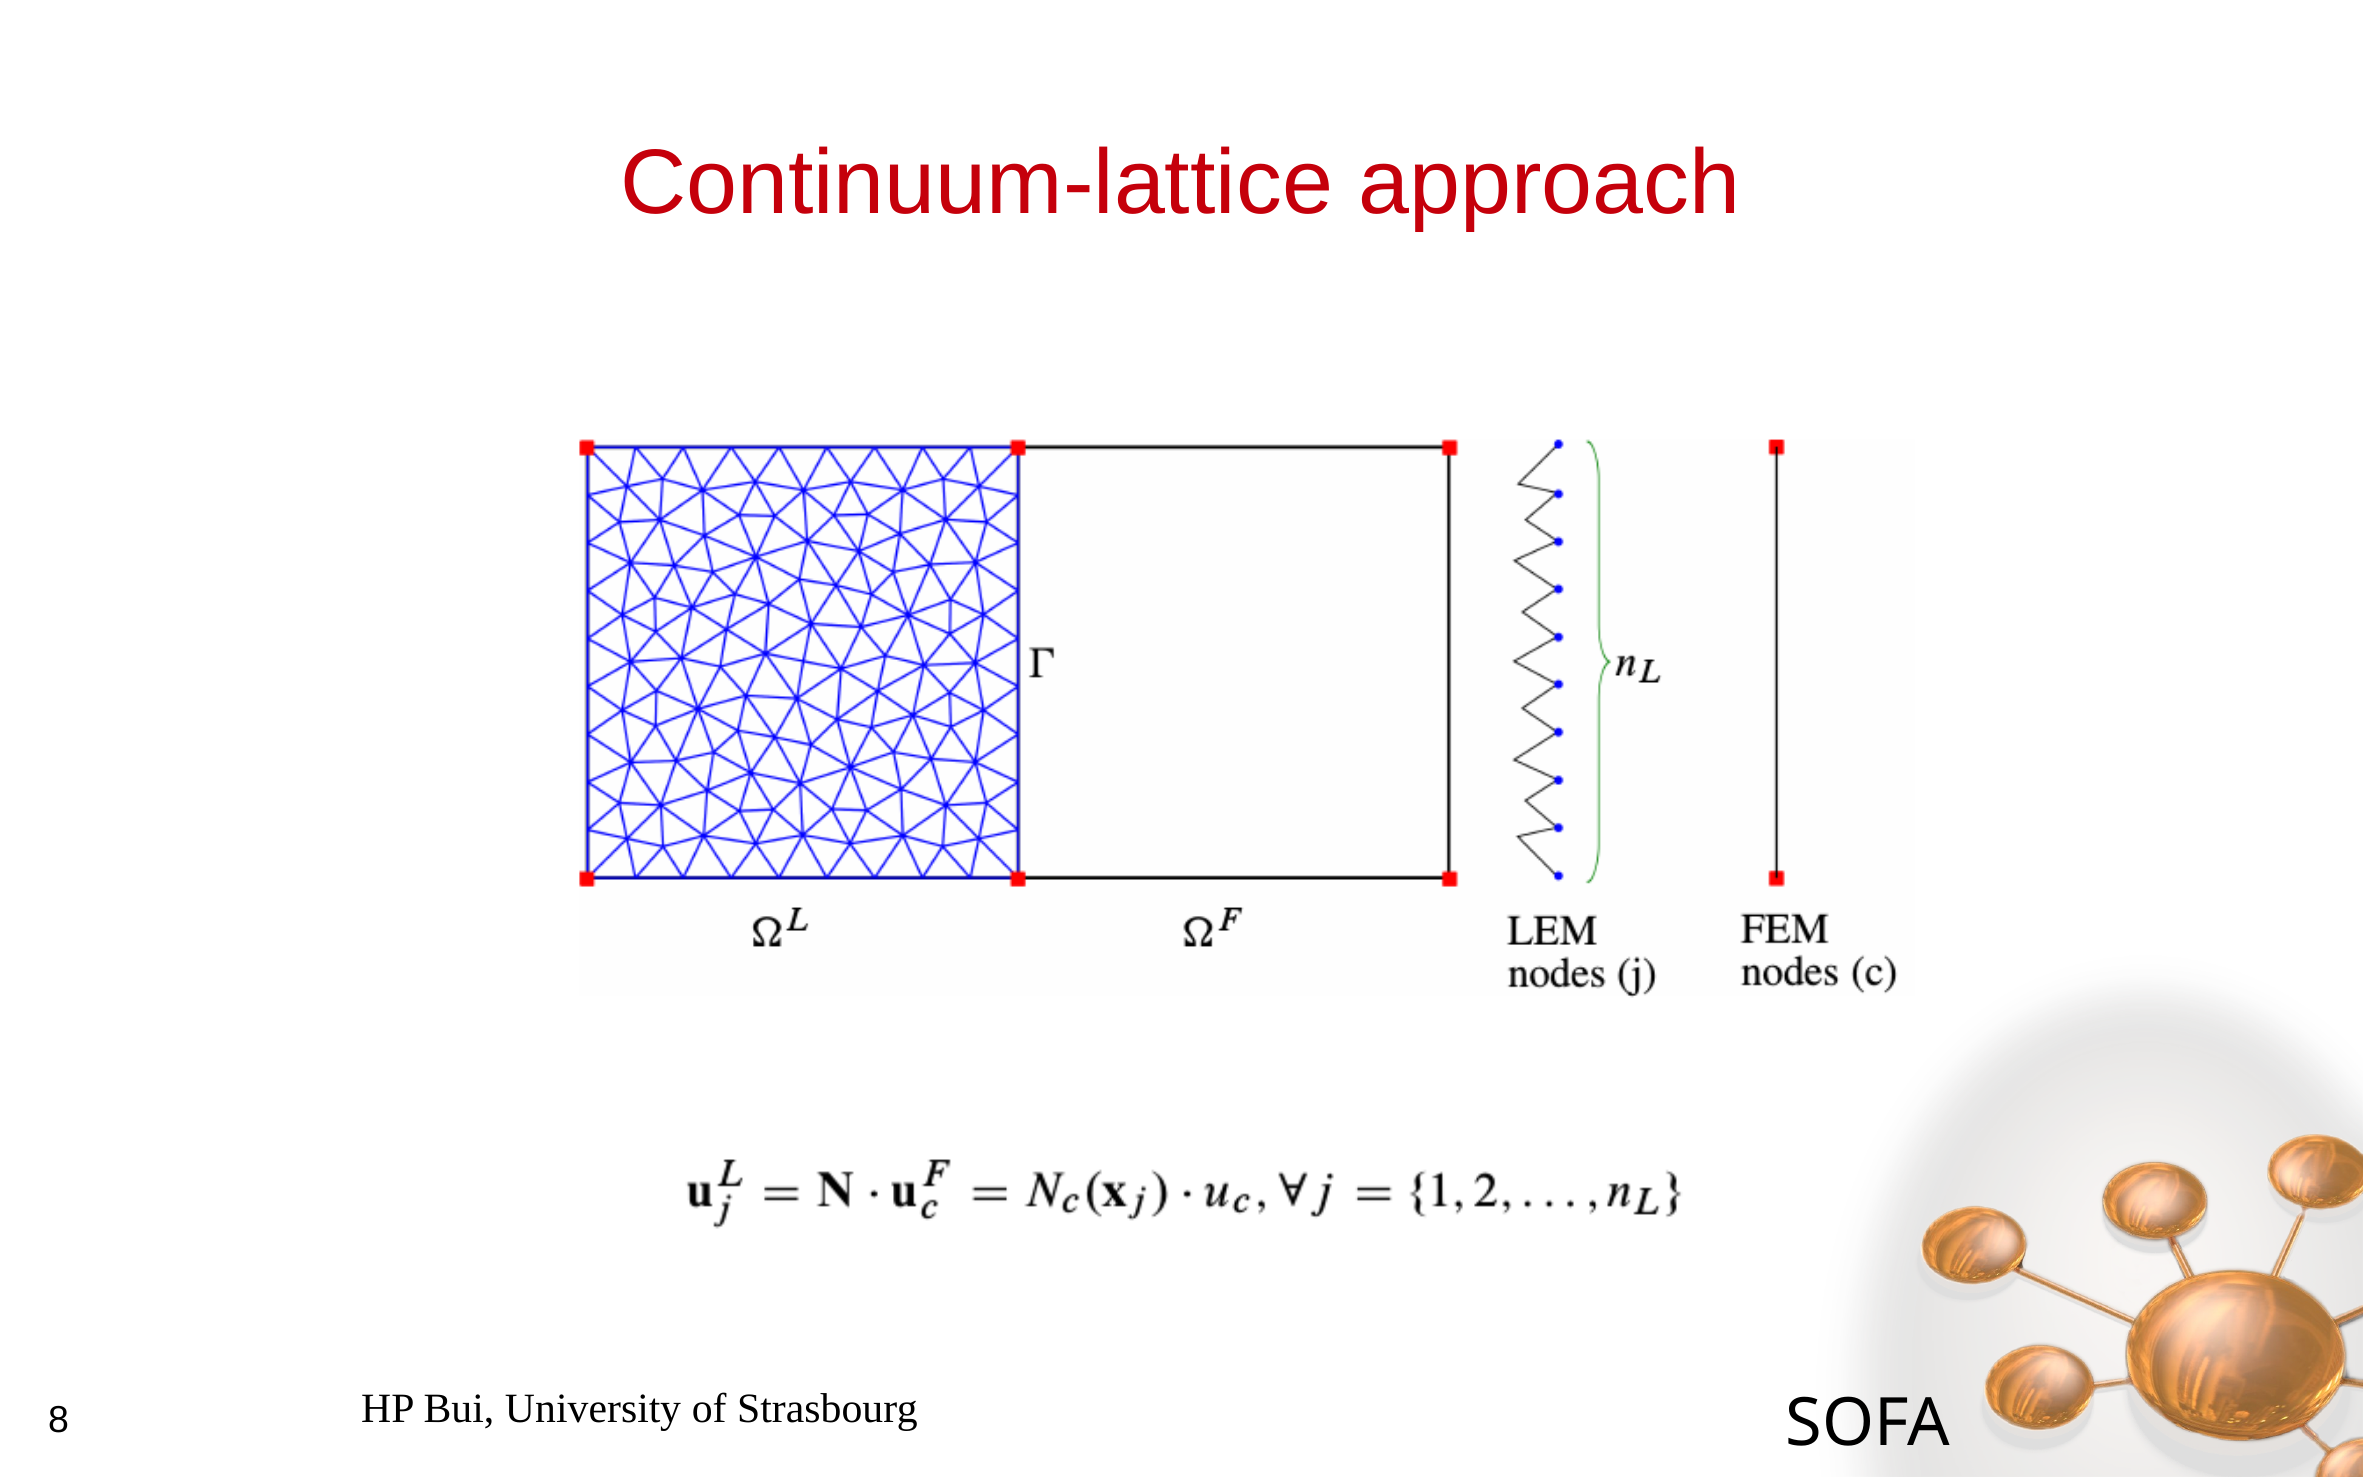

# Continuum-lattice approach
HP Bui, University of Strasbourg